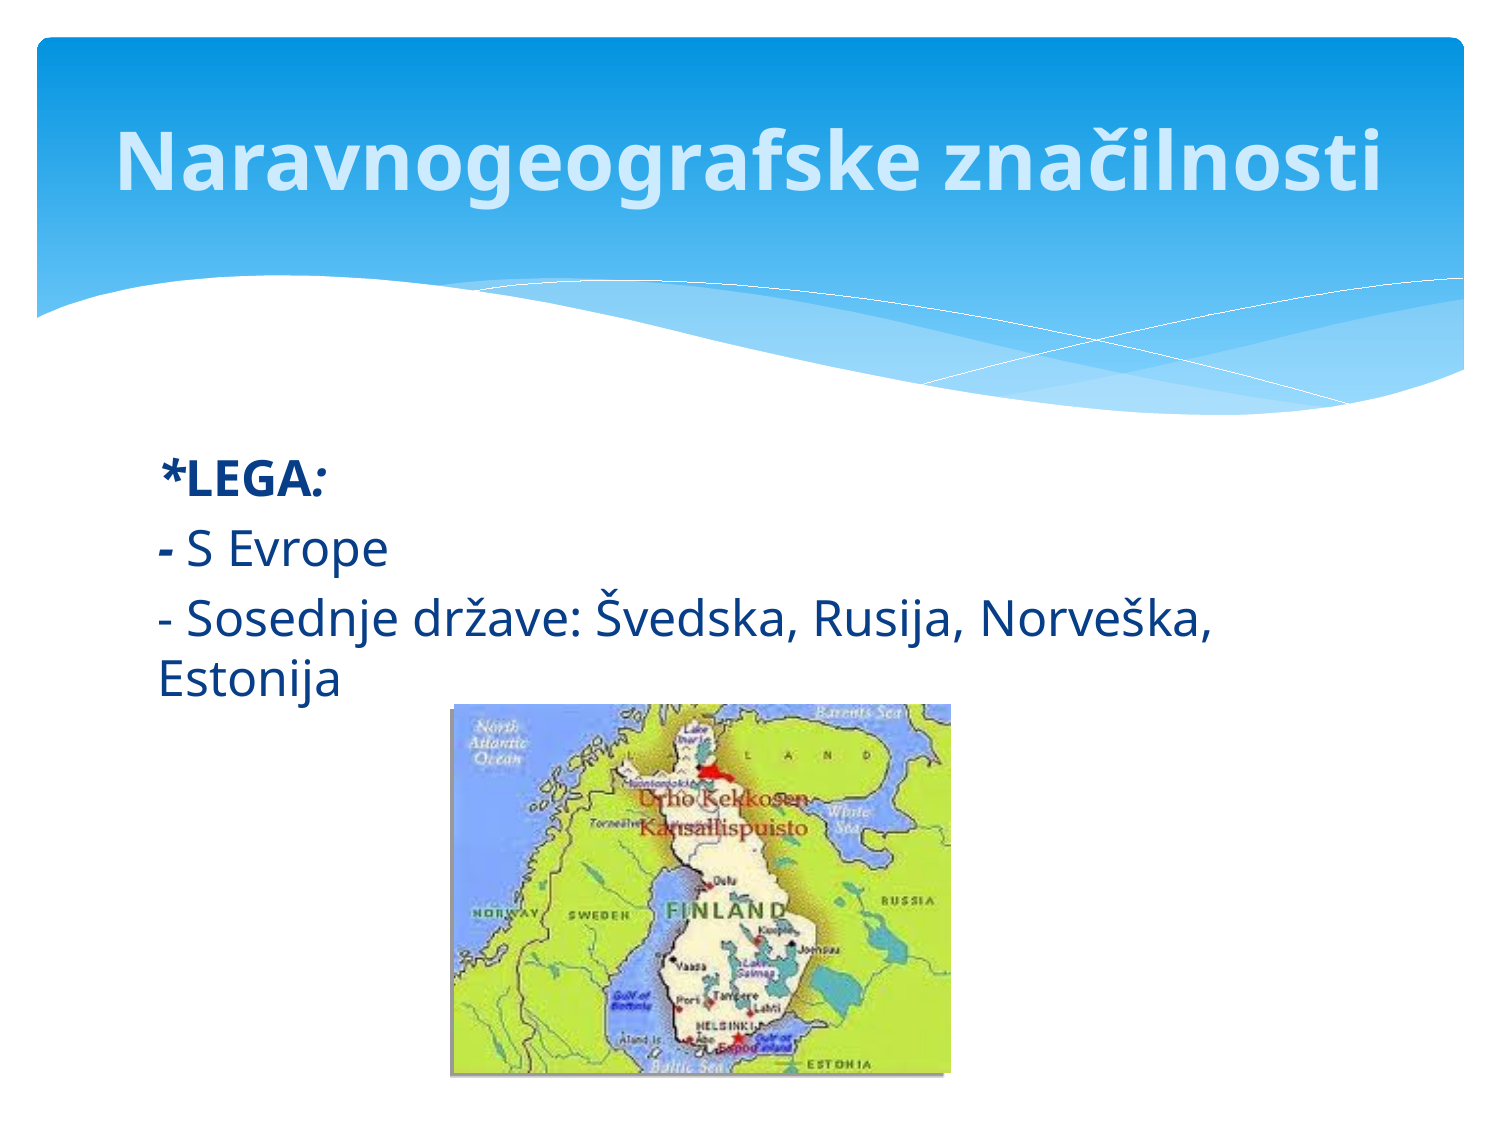

Naravnogeografske značilnosti
# *LEGA:
- S Evrope
- Sosednje države: Švedska, Rusija, Norveška, Estonija